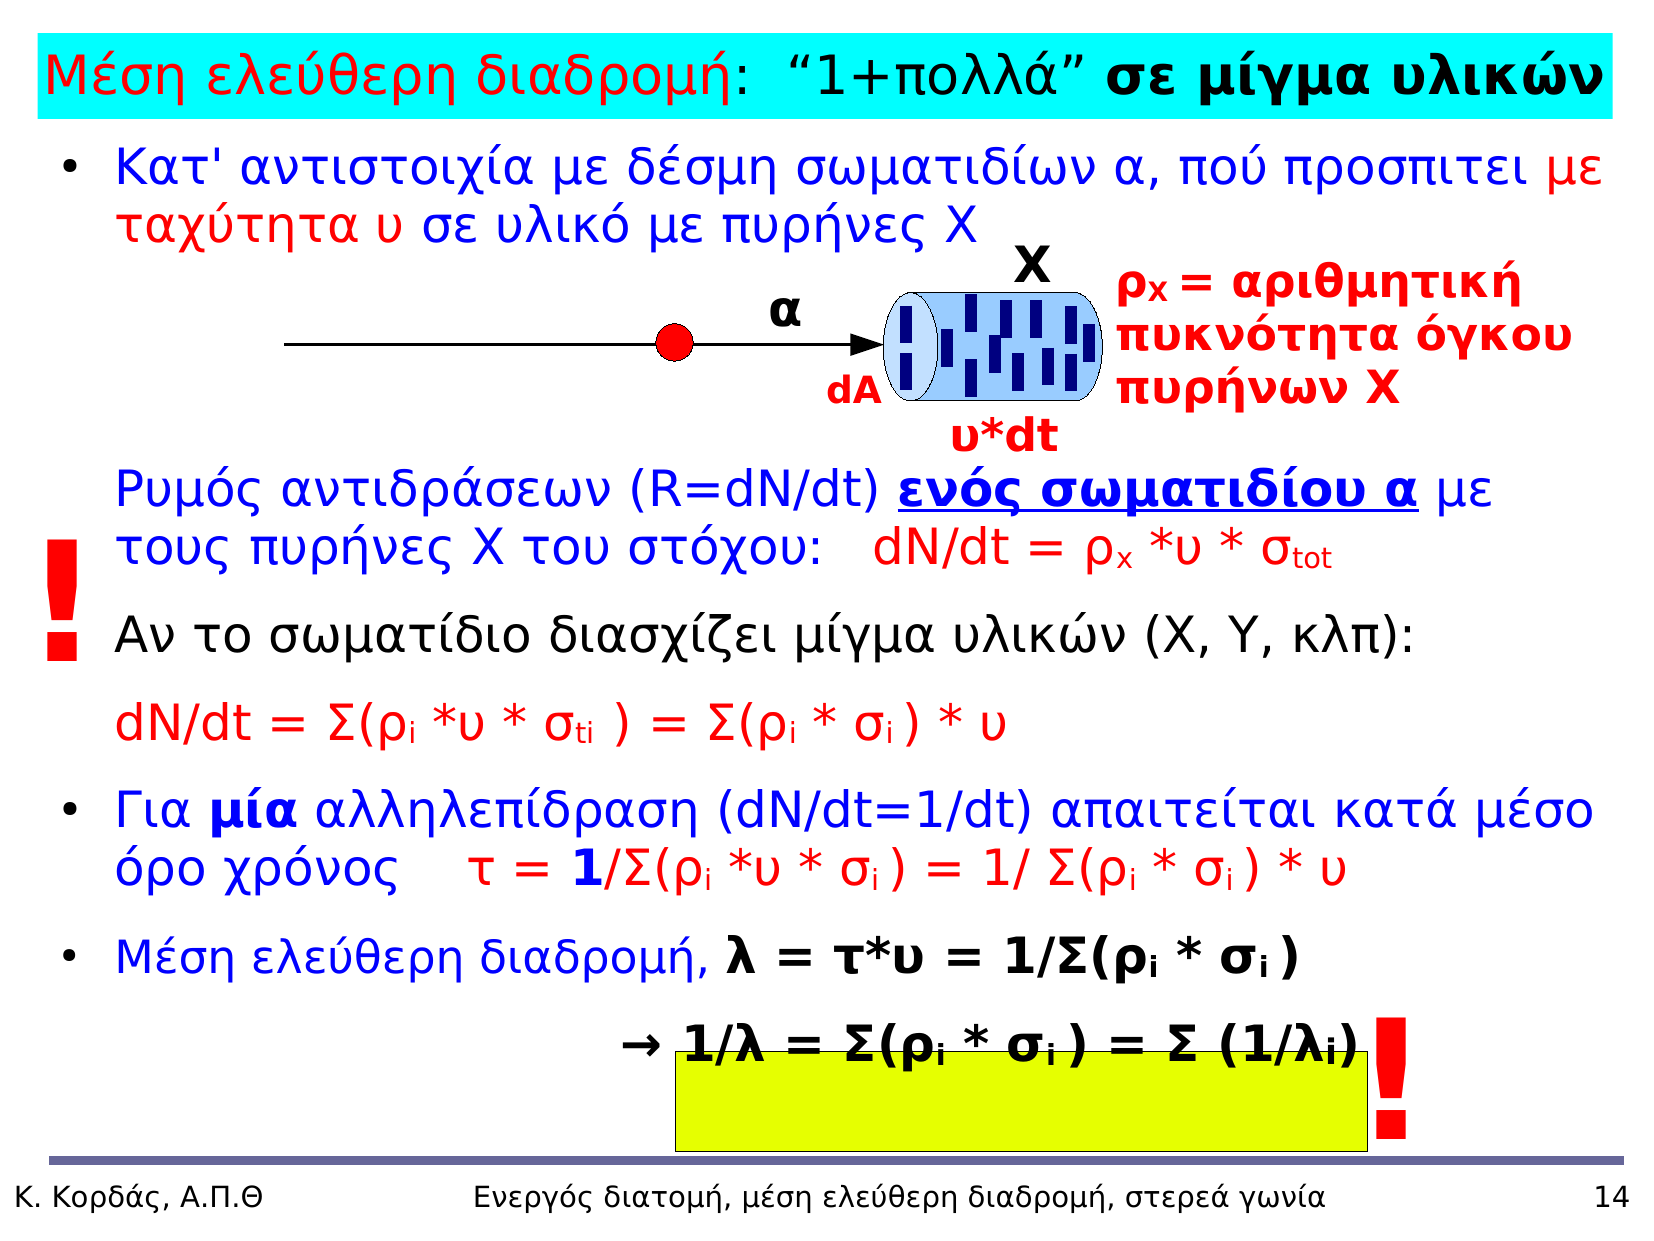

# Mέση ελεύθερη διαδρομή: “1+πολλά” σε μίγμα υλικών
Κατ' αντιστοιχία με δέσμη σωματιδίων α, πού προσπιτει με ταχύτητα υ σε υλικό με πυρήνες Χ
Ρυμός αντιδράσεων (R=dN/dt) ενός σωματιδίου α με τους πυρήνες Χ του στόχου: dN/dt = ρx *υ * σtot
Αν το σωματίδιο διασχίζει μίγμα υλικών (Χ, Υ, κλπ):
dN/dt = Σ(ρi *υ * σti ) = Σ(ρi * σi ) * υ
Για μία αλληλεπίδραση (dN/dt=1/dt) απαιτείται κατά μέσο όρο χρόνος τ = 1/Σ(ρi *υ * σi ) = 1/ Σ(ρi * σi ) * υ
Μέση ελεύθερη διαδρομή, λ = τ*υ = 1/Σ(ρi * σi )
 → 1/λ = Σ(ρi * σi ) = Σ (1/λi)
Χ
ρΧ = αριθμητική πυκνότητα όγκου πυρήνων Χ
α
dA
υ*dt
!
!
Κ. Κορδάς, Α.Π.Θ
Ενεργός διατομή, μέση ελεύθερη διαδρομή, στερεά γωνία
14